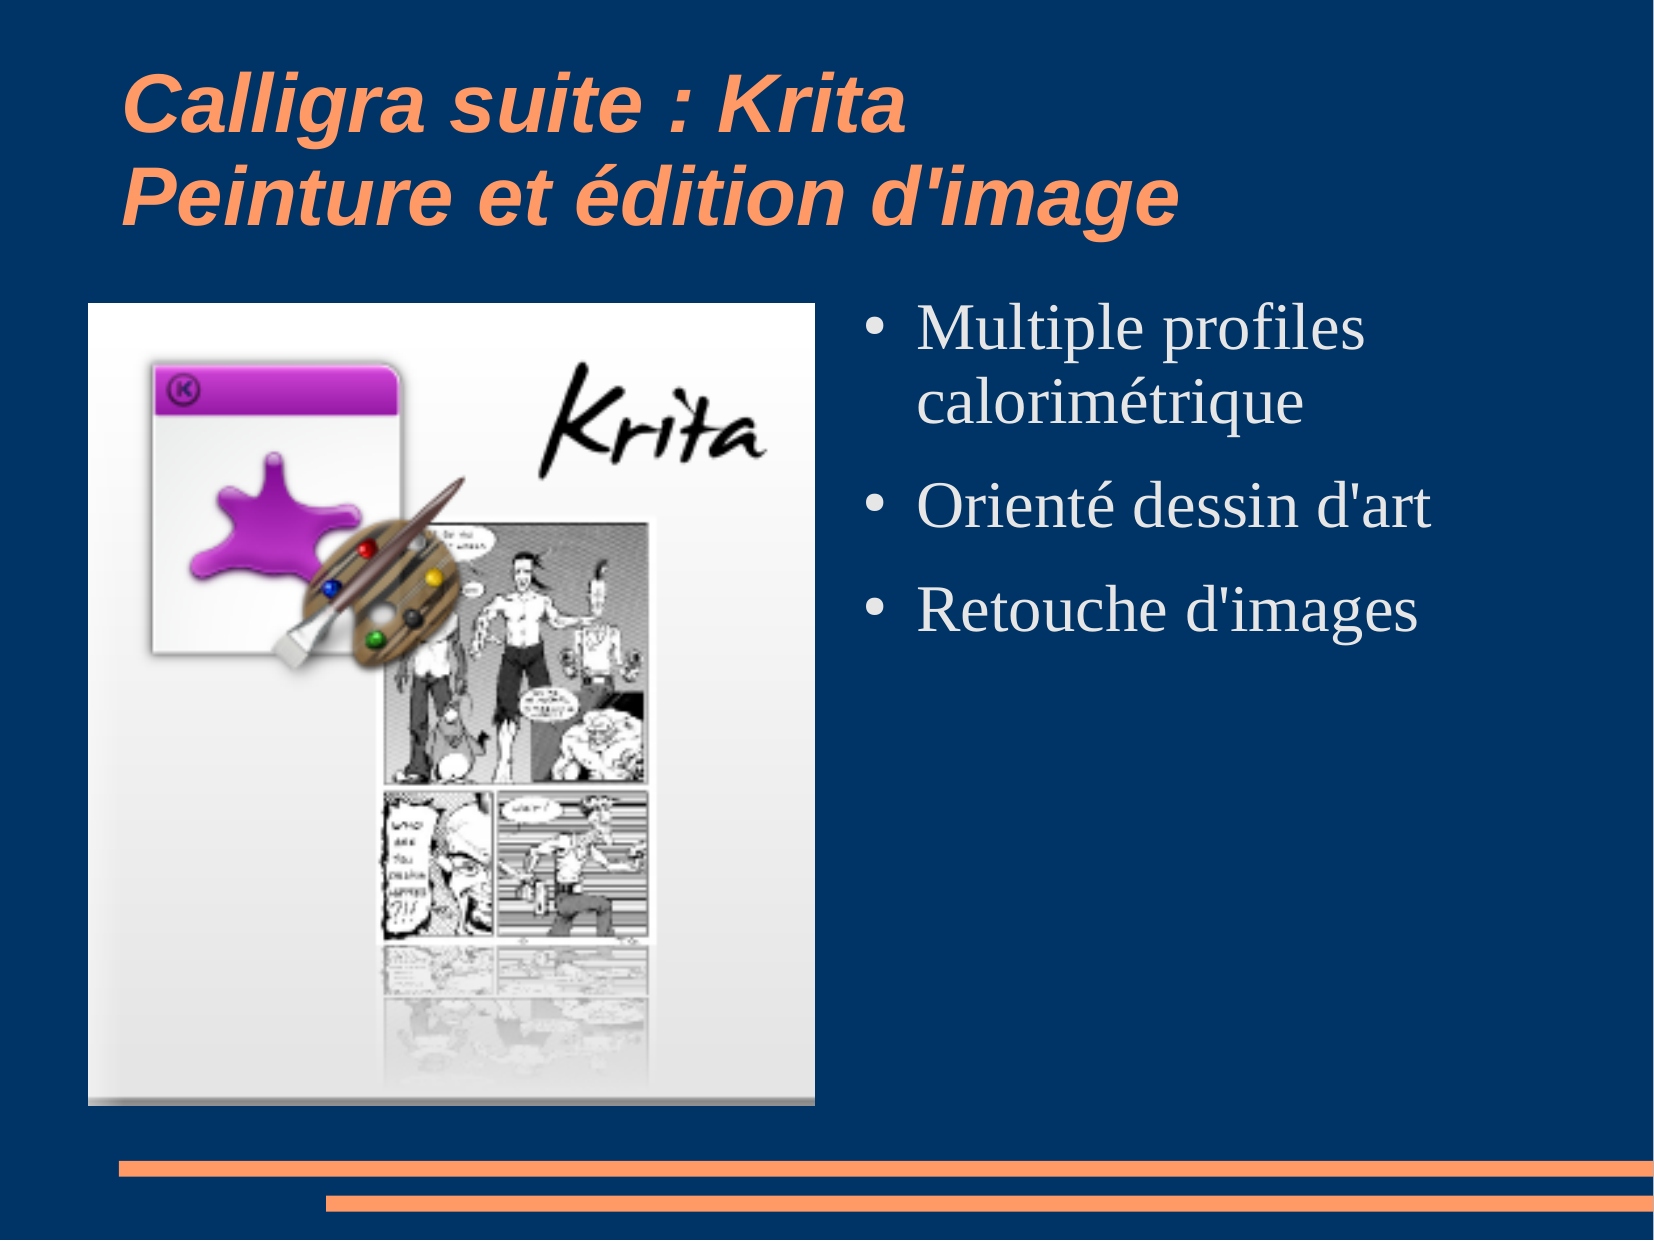

# Calligra suite : Krita Peinture et édition d'image
Multiple profiles calorimétrique
Orienté dessin d'art
Retouche d'images